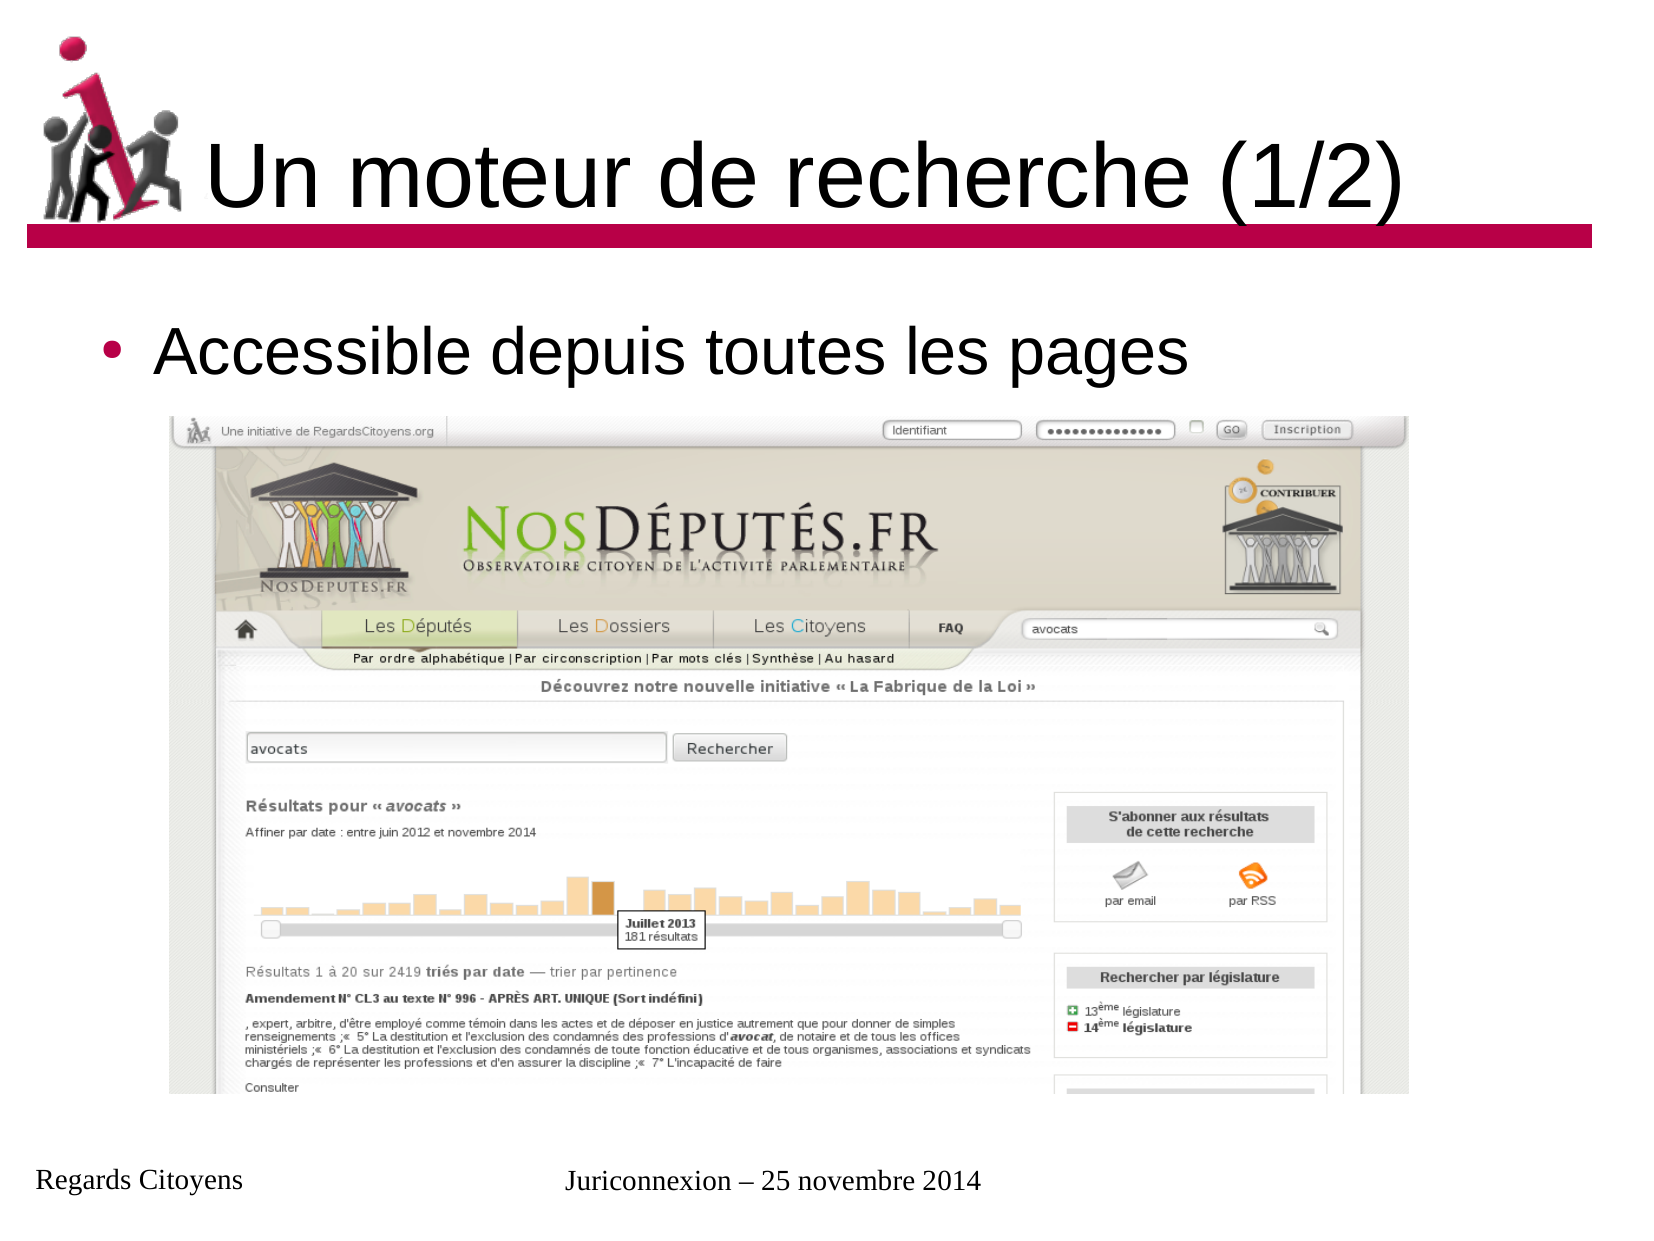

# Un moteur de recherche (1/2)
Accessible depuis toutes les pages